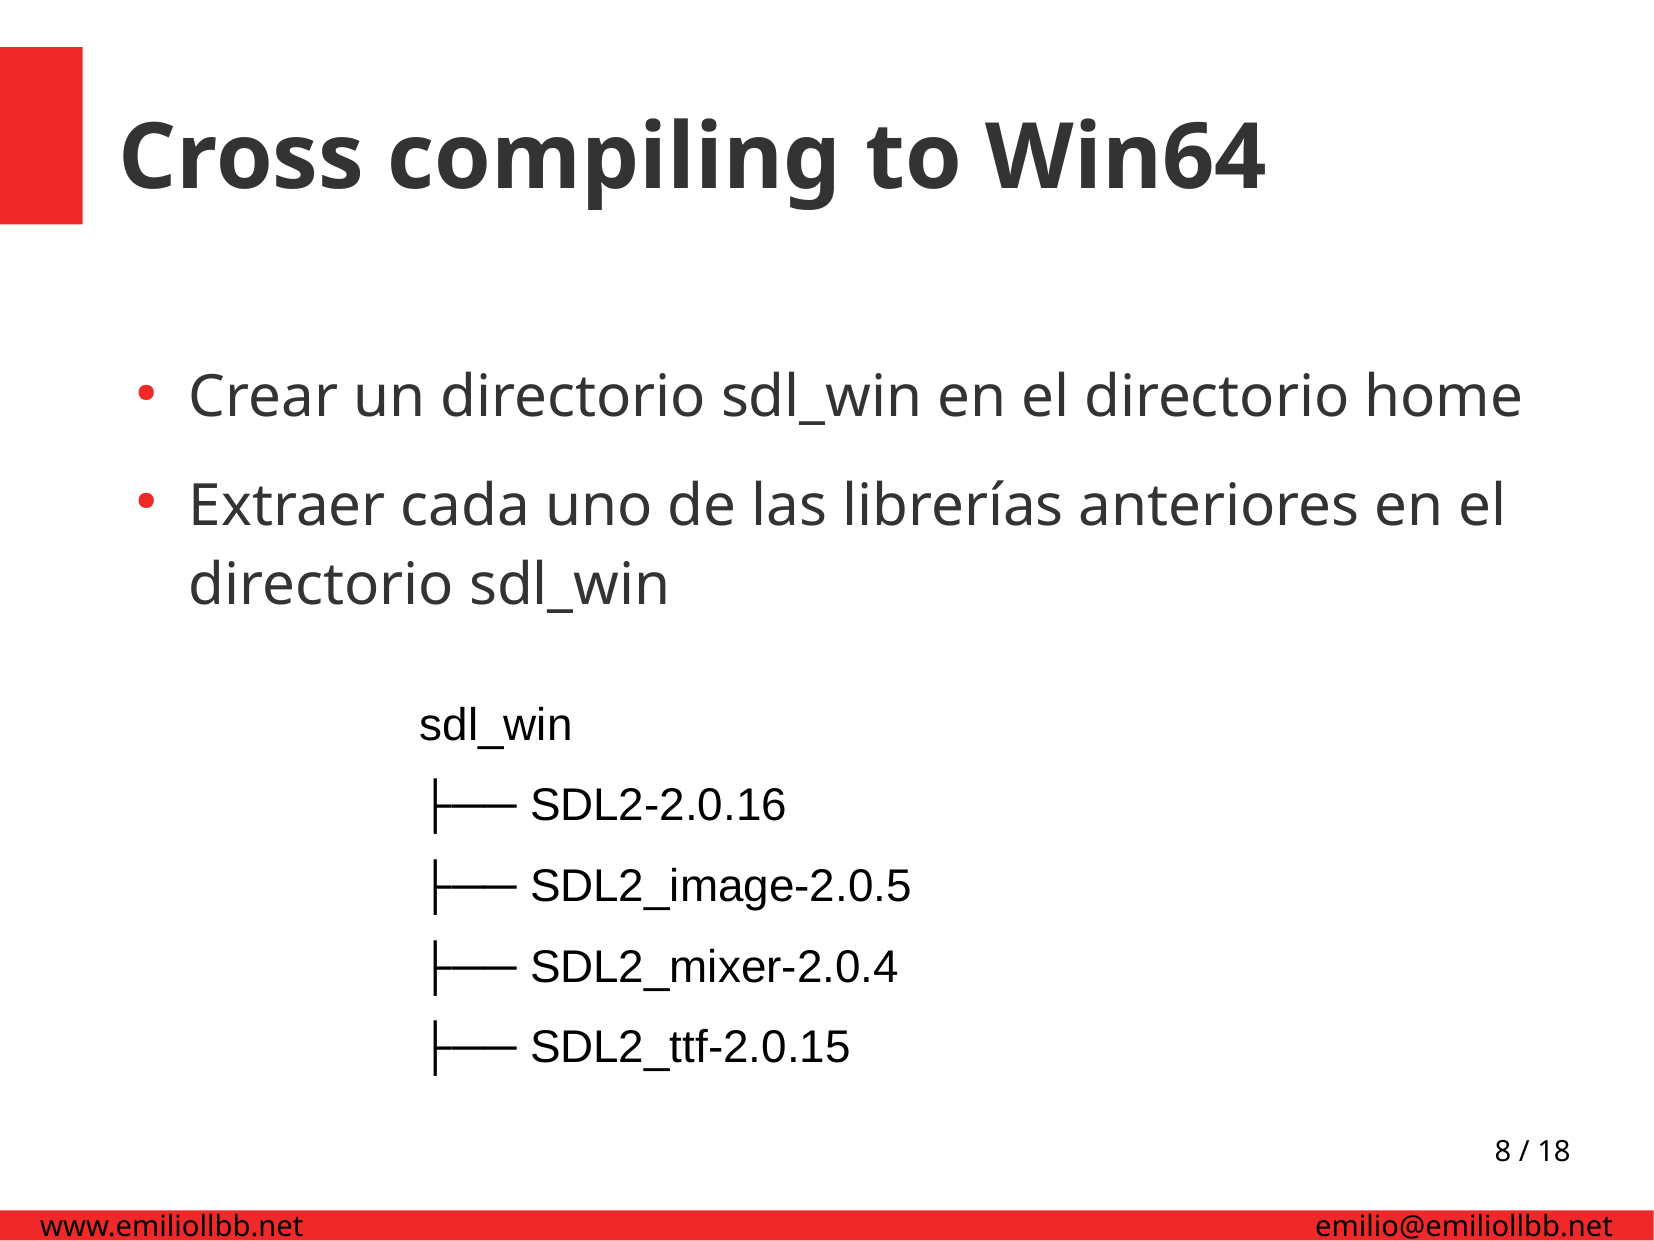

# Cross compiling to Win64
Crear un directorio sdl_win en el directorio home
Extraer cada uno de las librerías anteriores en el directorio sdl_win
sdl_win
├── SDL2-2.0.16
├── SDL2_image-2.0.5
├── SDL2_mixer-2.0.4
├── SDL2_ttf-2.0.15
8